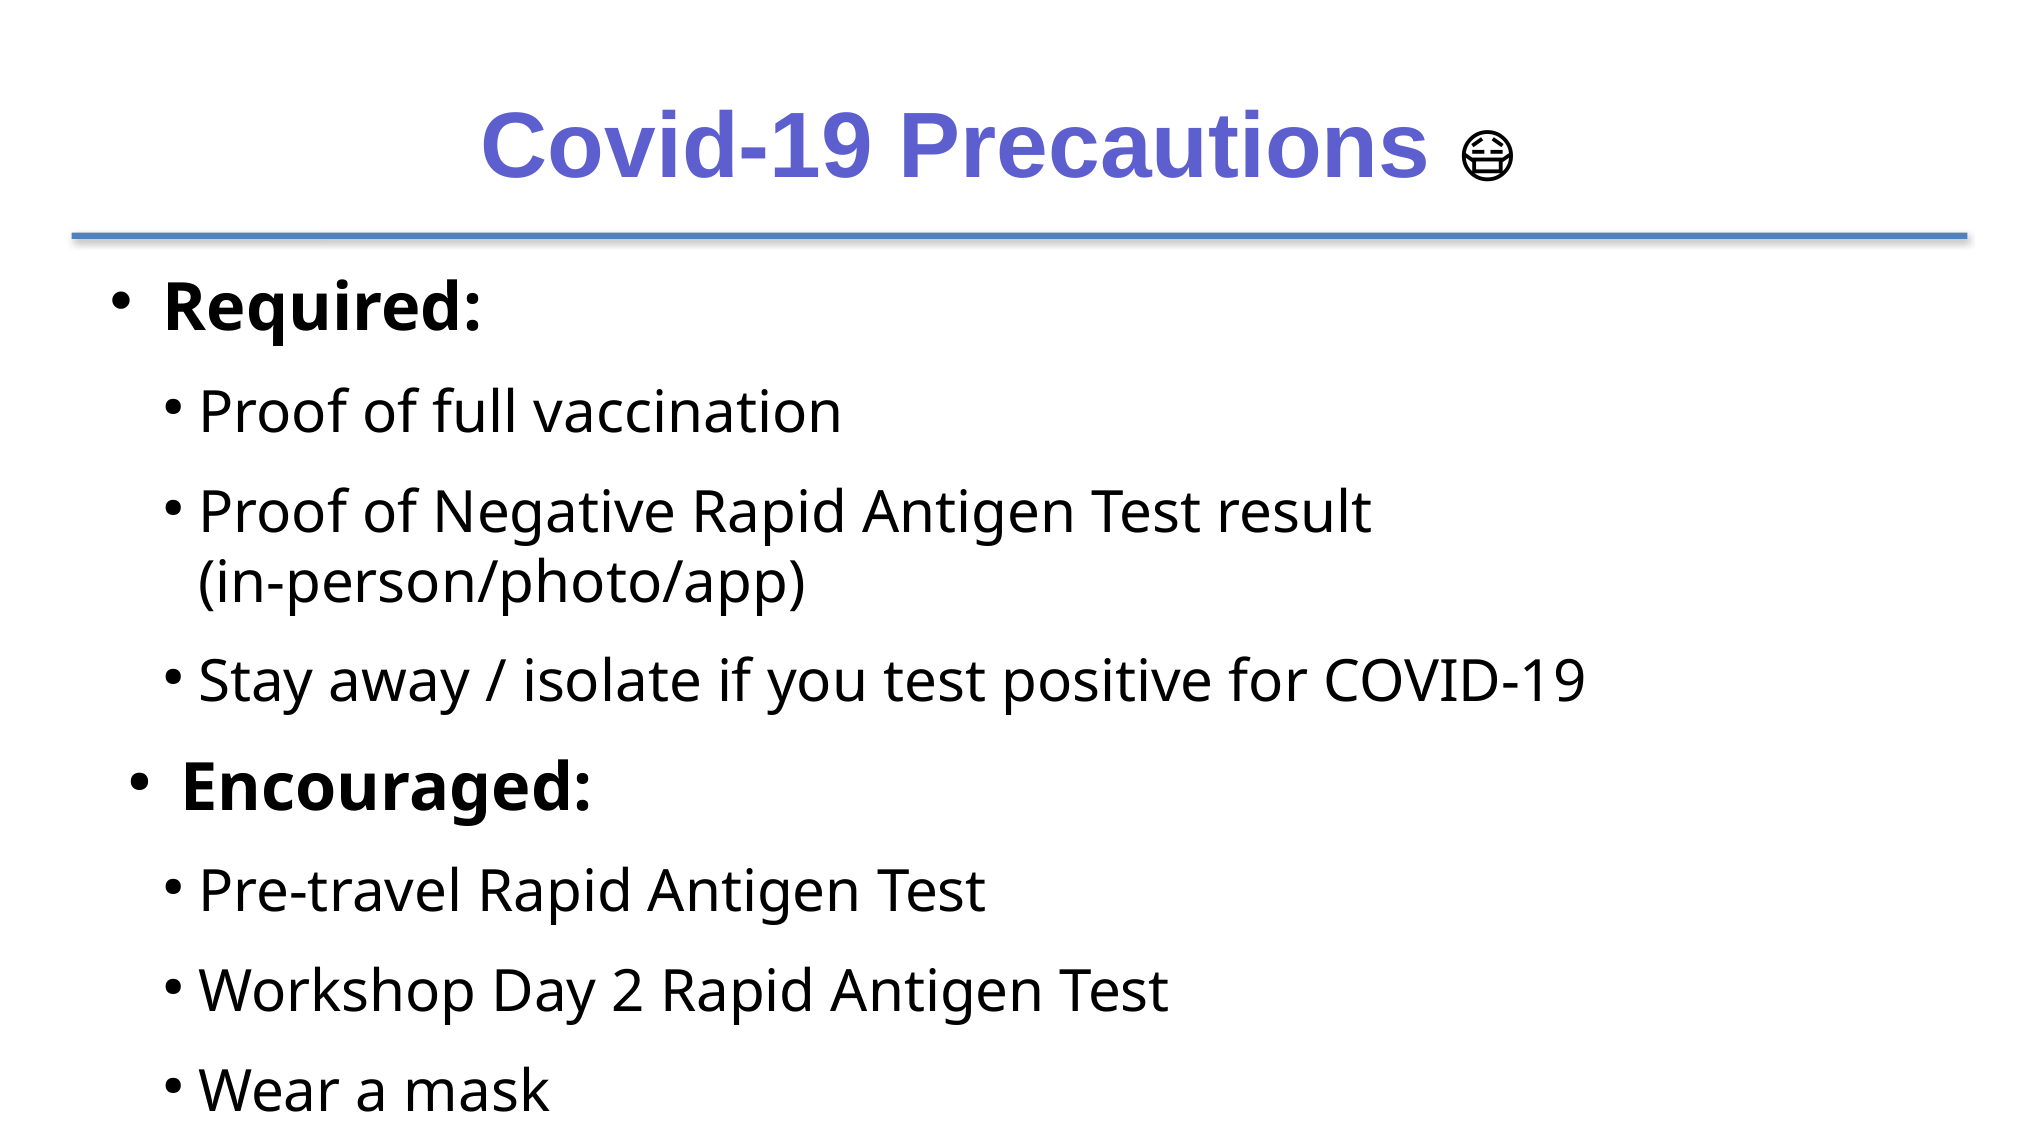

Covid-19 Precautions 😷
Required:
Proof of full vaccination
Proof of Negative Rapid Antigen Test result (in-person/photo/app)
Stay away / isolate if you test positive for COVID-19
 Encouraged:
Pre-travel Rapid Antigen Test
Workshop Day 2 Rapid Antigen Test
Wear a mask